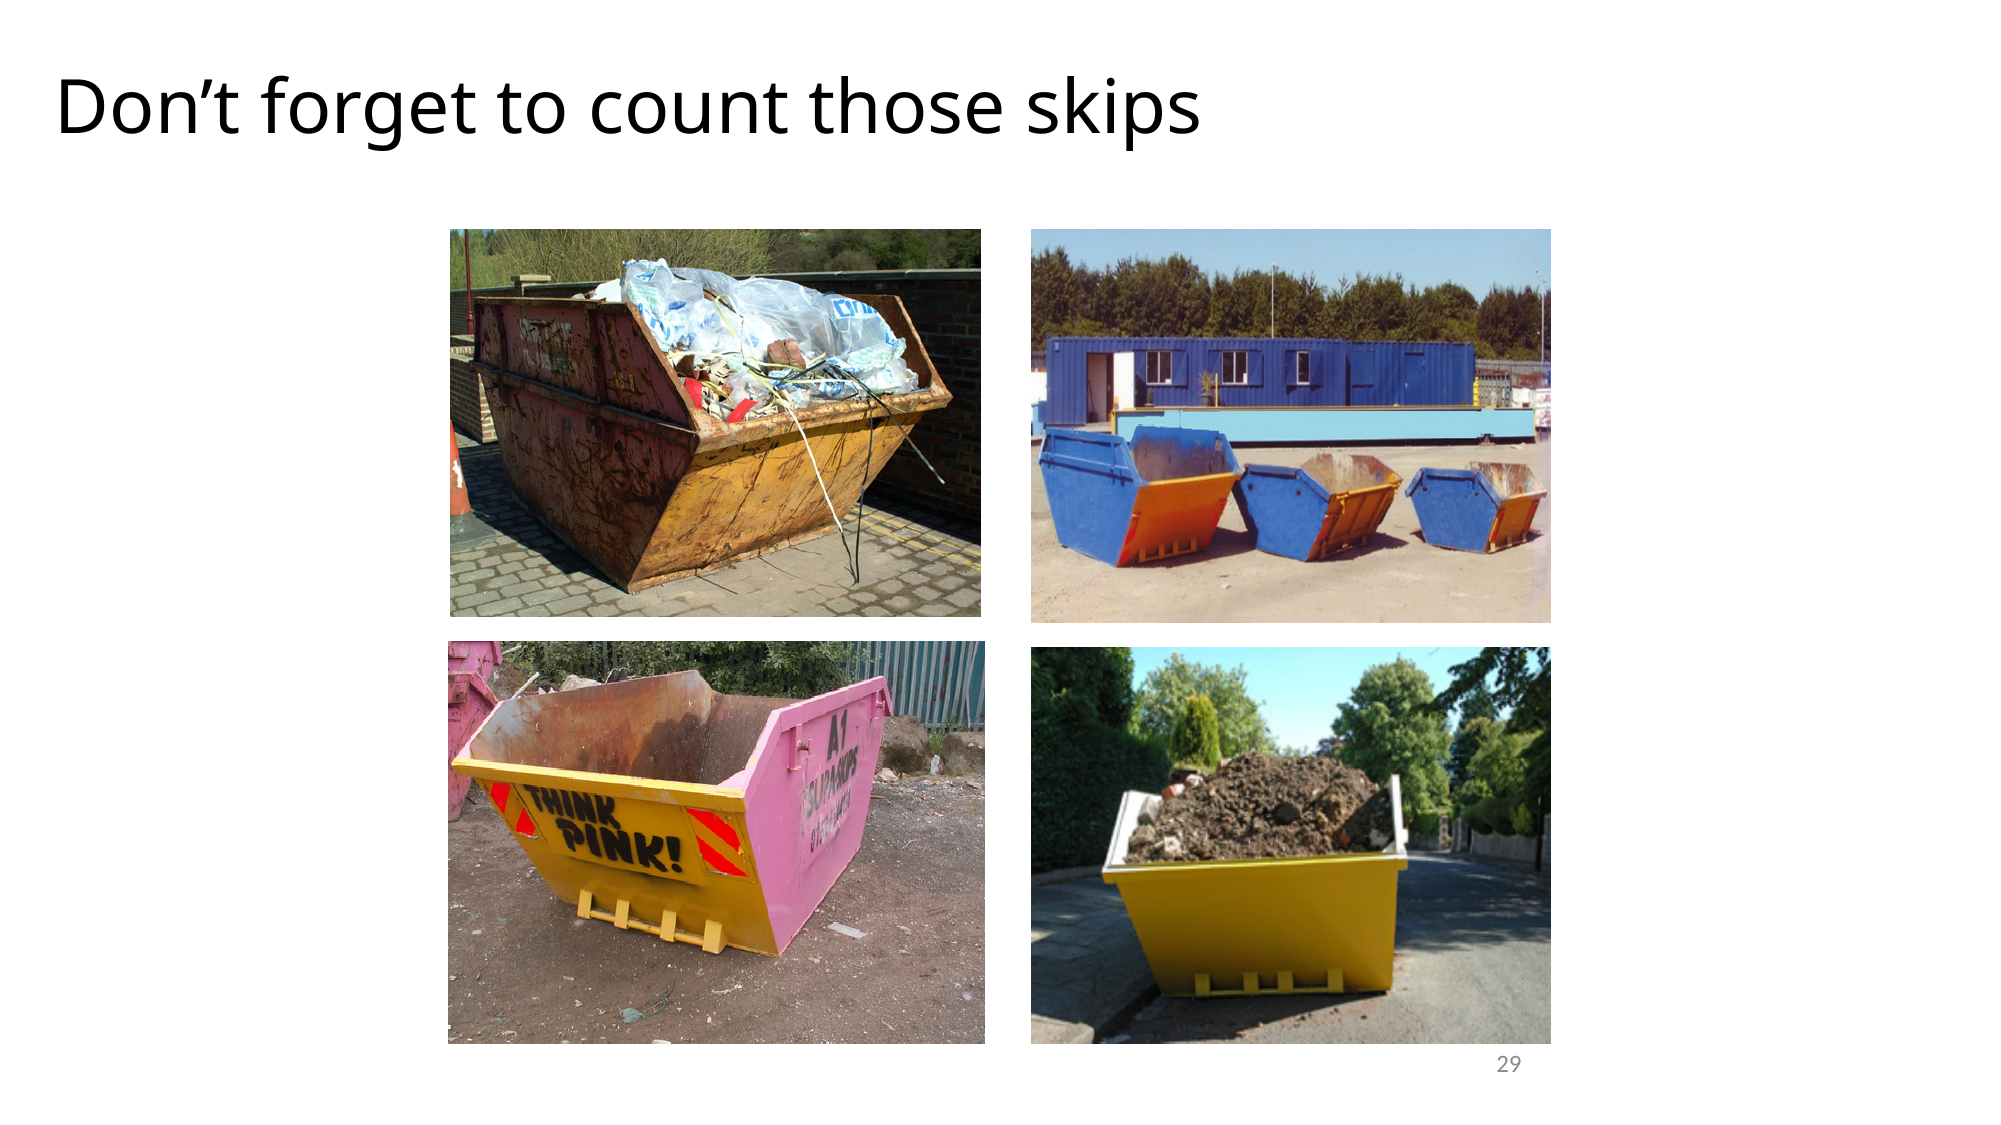

# Don’t forget to count those skips